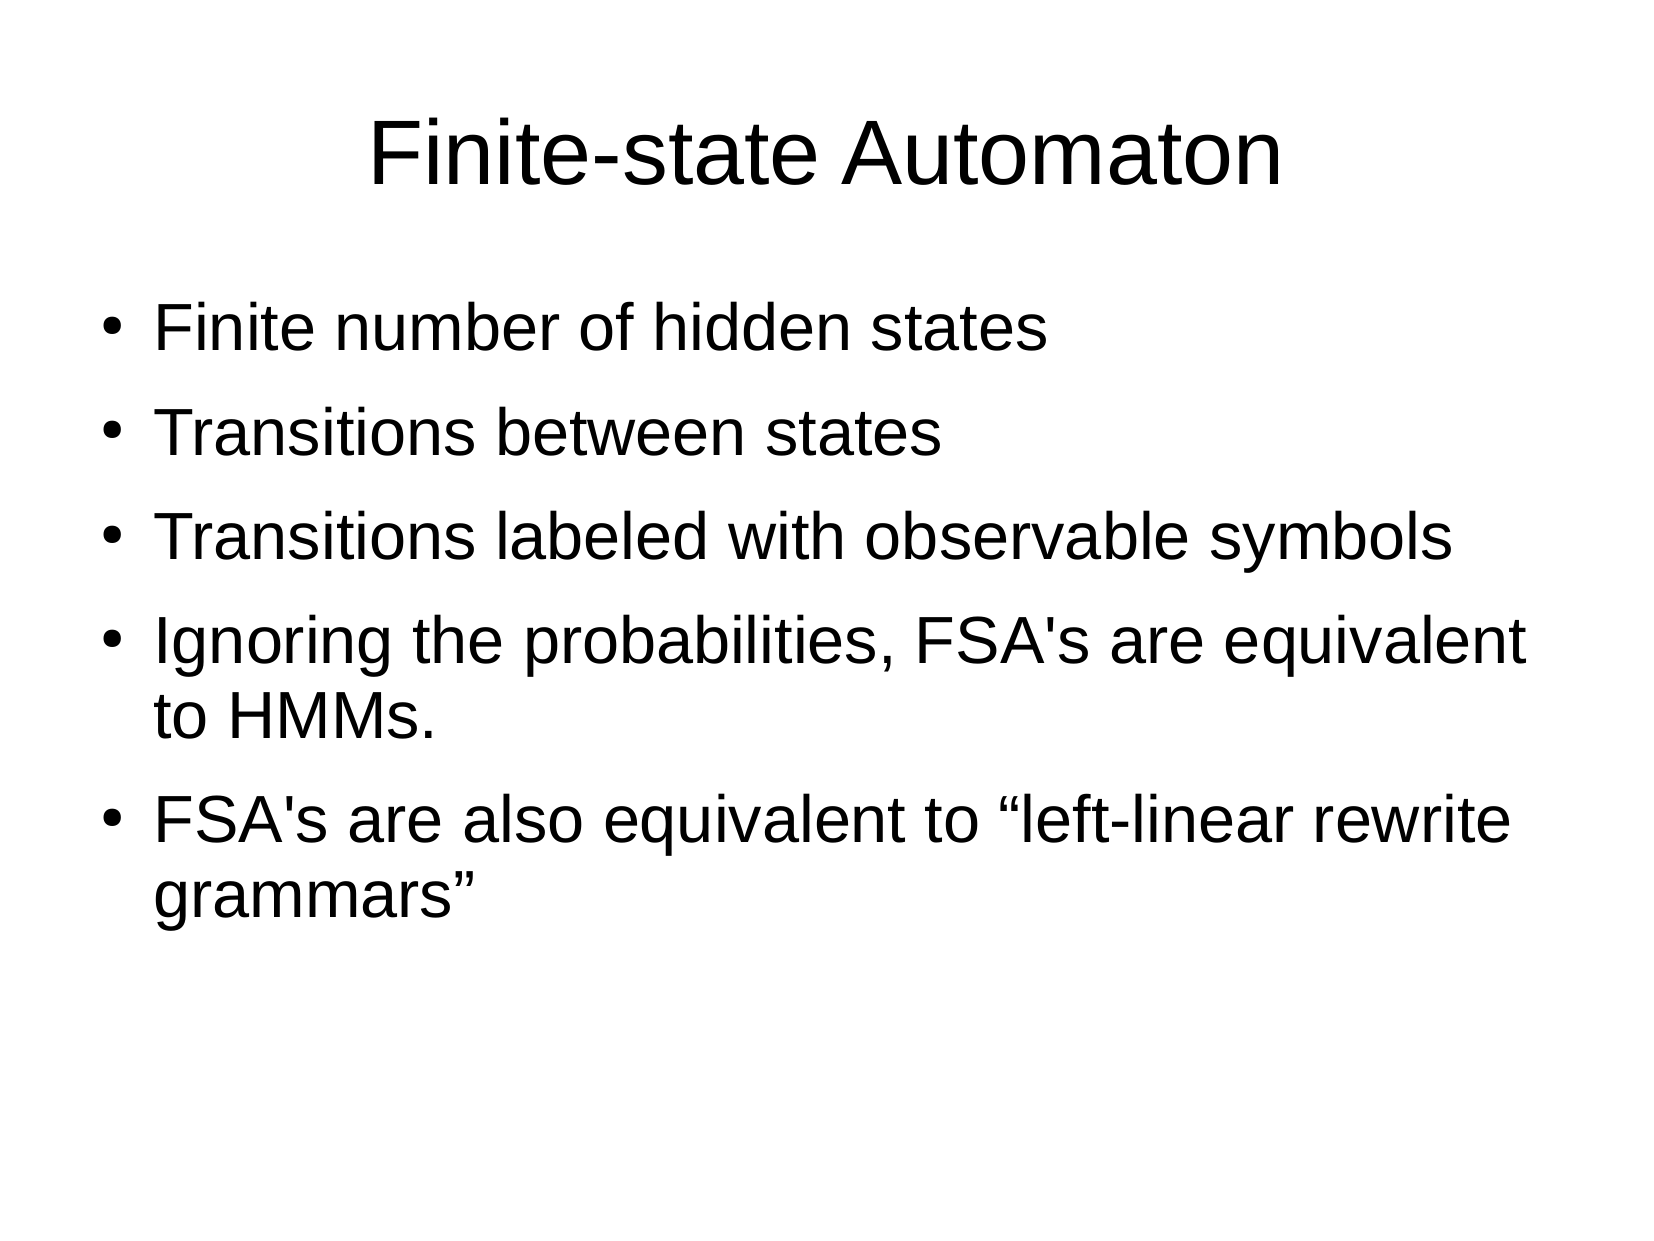

# Finite-state Automaton
Finite number of hidden states
Transitions between states
Transitions labeled with observable symbols
Ignoring the probabilities, FSA's are equivalent to HMMs.
FSA's are also equivalent to “left-linear rewrite grammars”